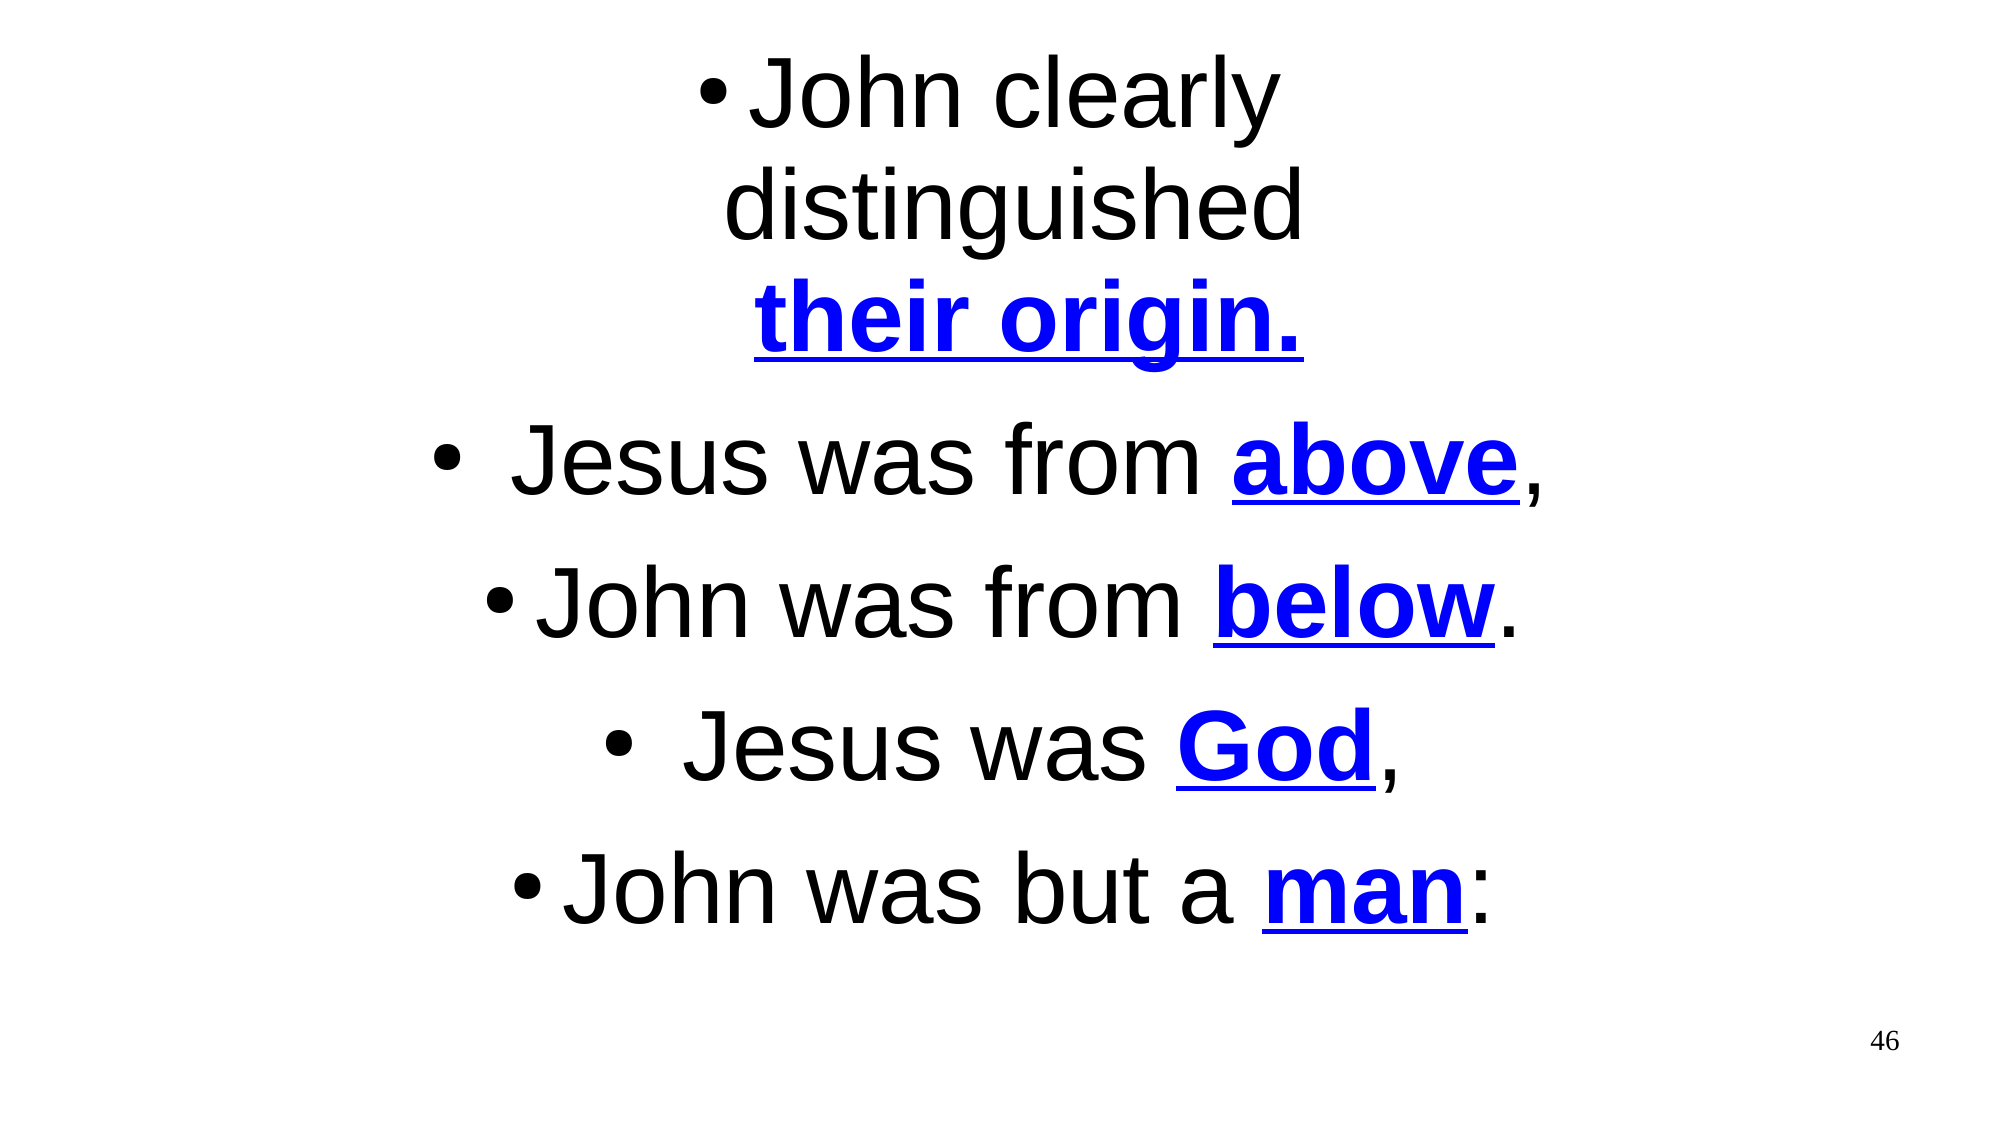

# John clearly distinguished their origin.
 Jesus was from above,
John was from below.
 Jesus was God,
John was but a man:
46